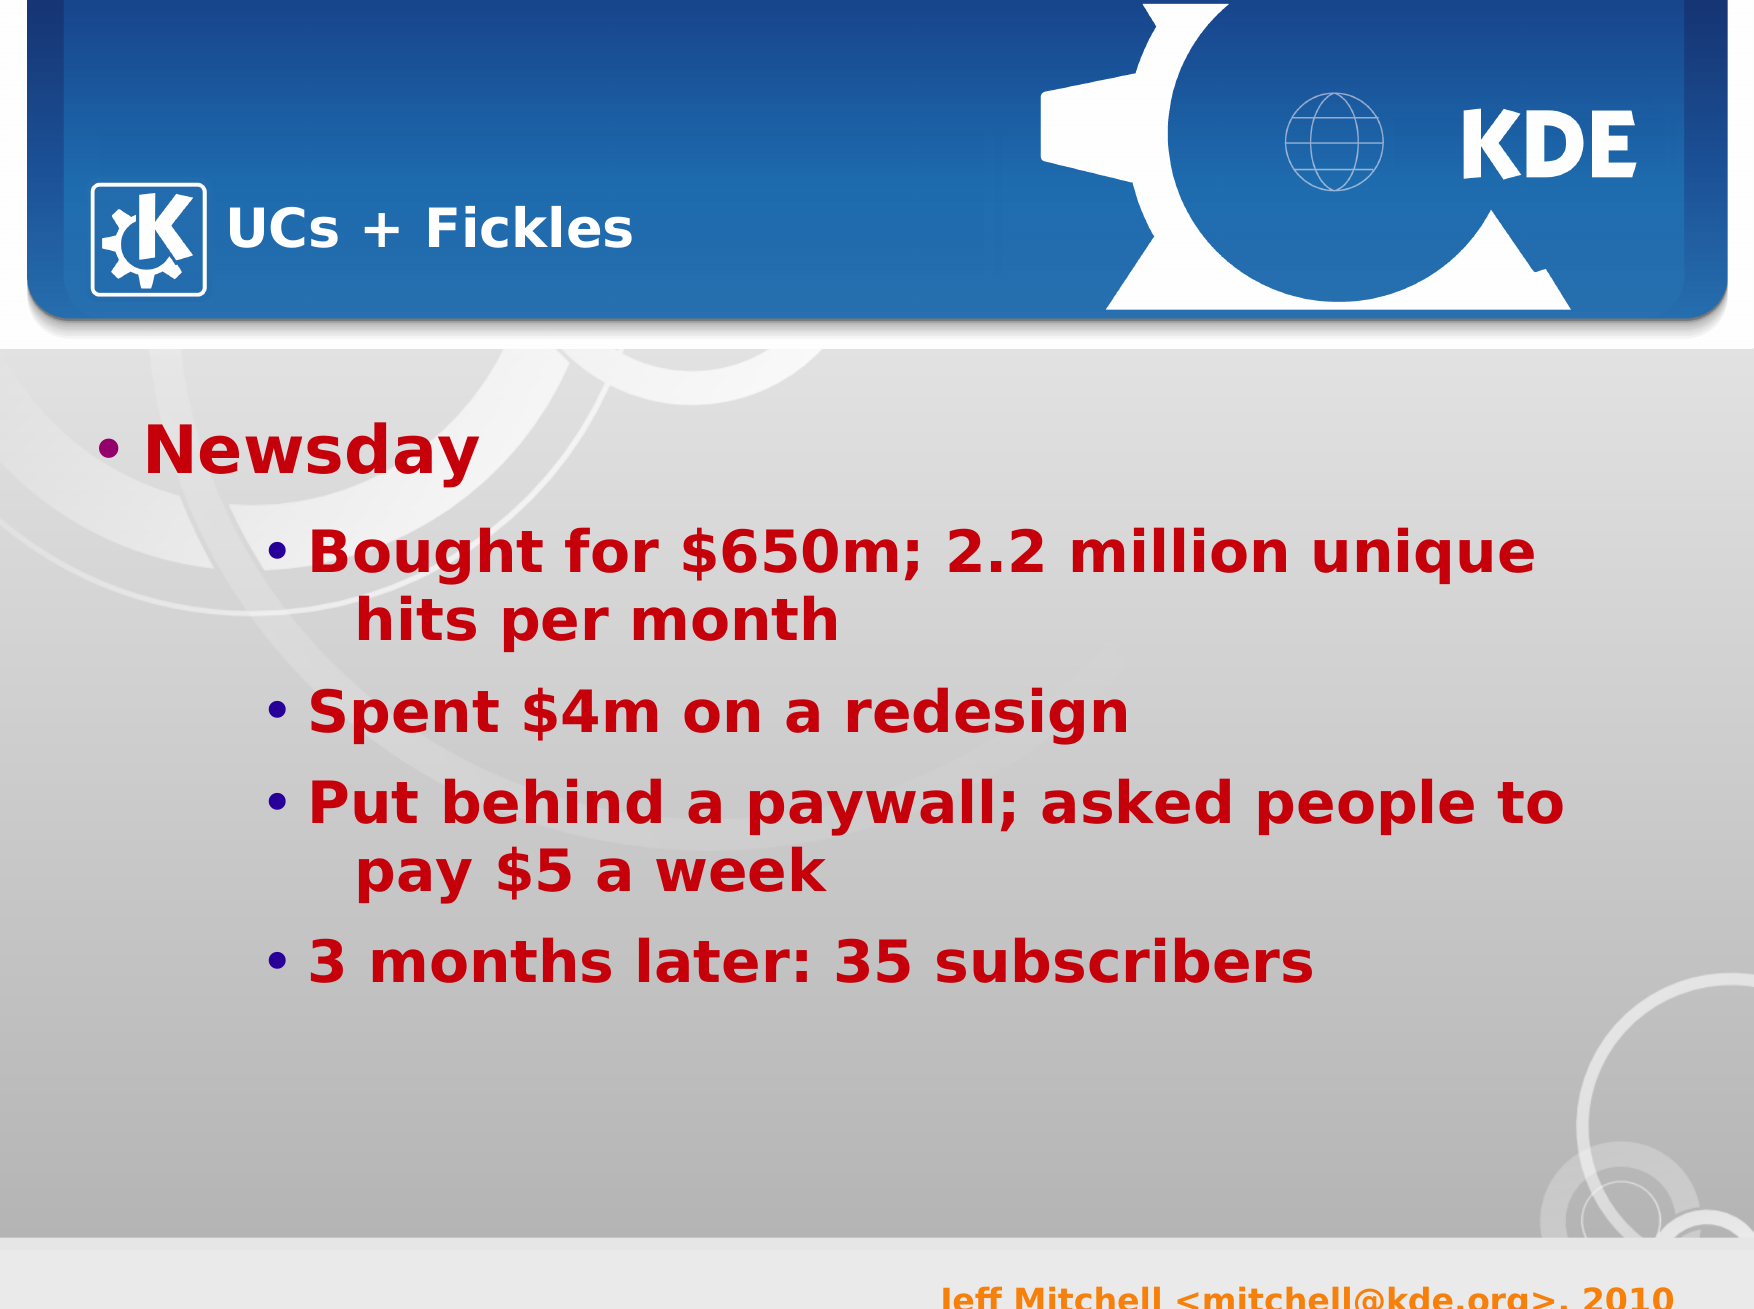

# UCs + Fickles
Newsday
Bought for $650m; 2.2 million unique hits per month
Spent $4m on a redesign
Put behind a paywall; asked people to pay $5 a week
3 months later: 35 subscribers